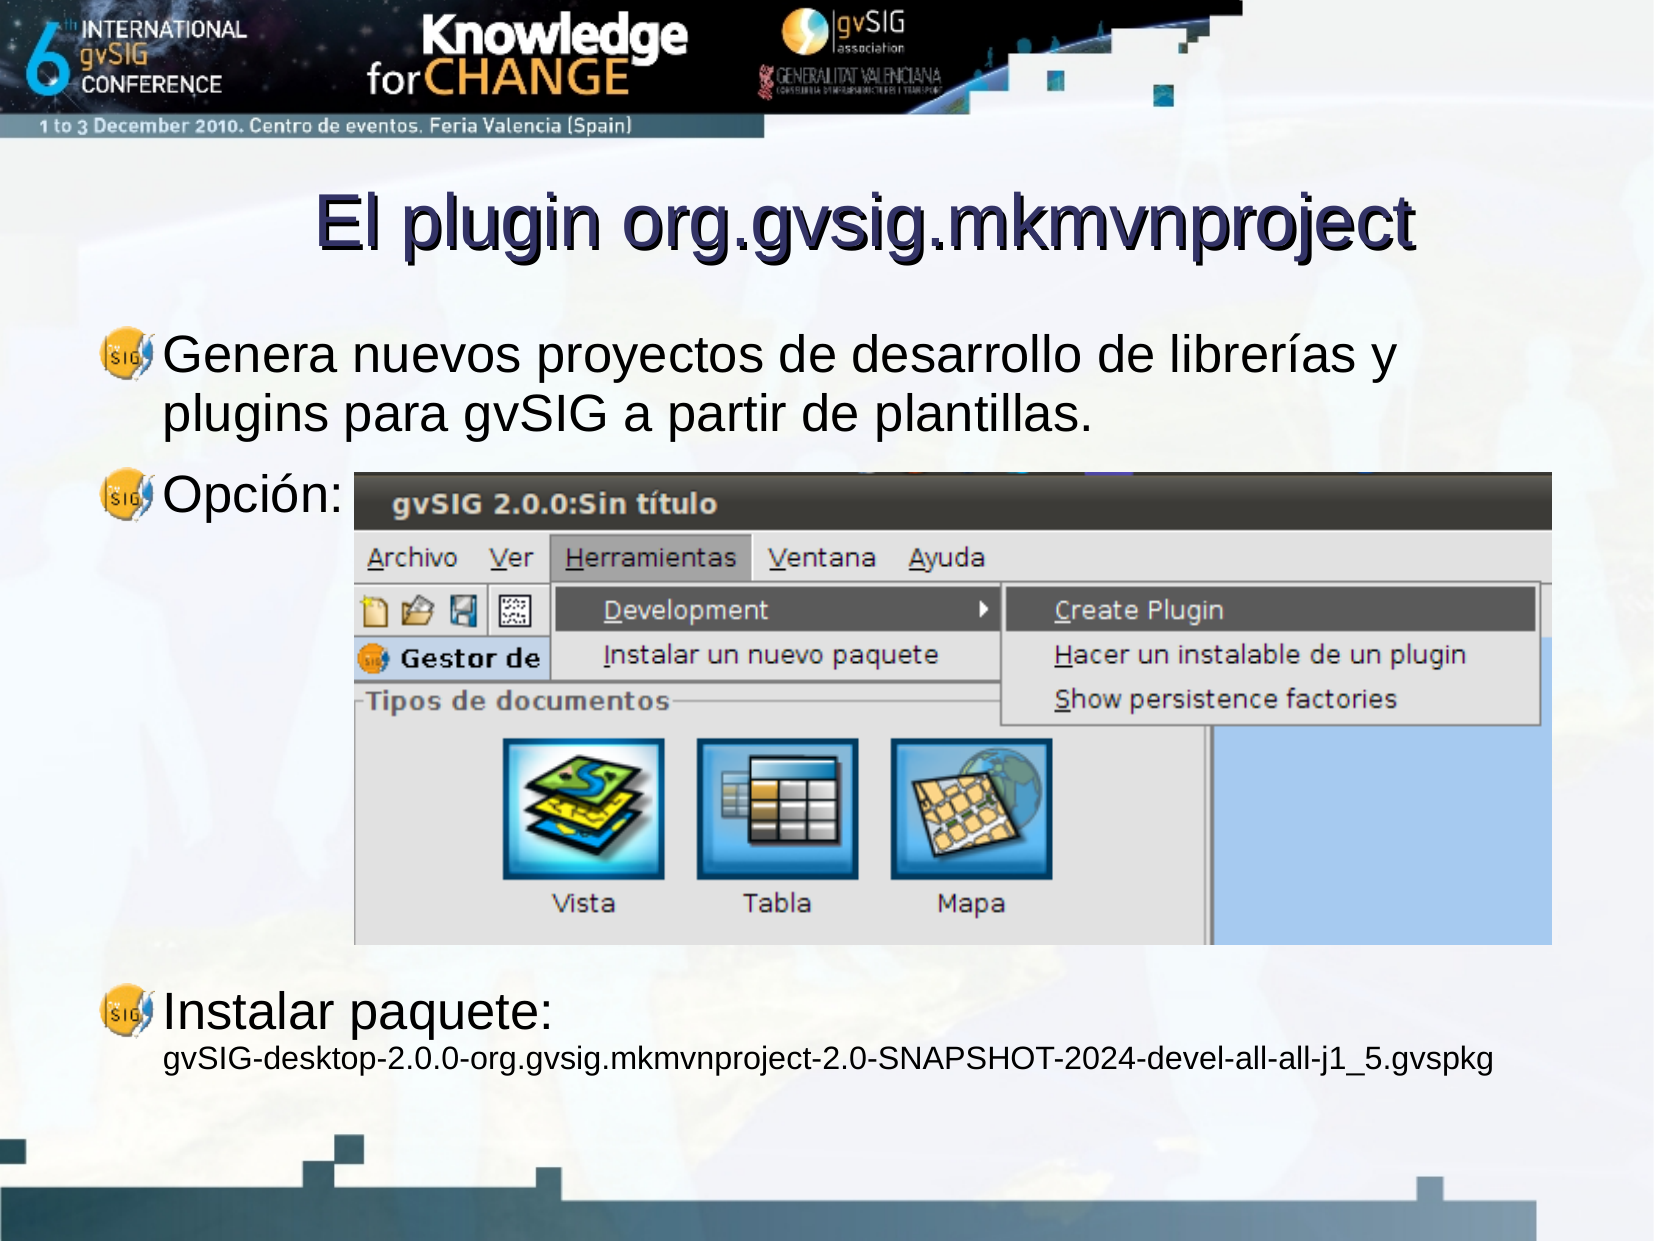

# El plugin org.gvsig.mkmvnproject
Genera nuevos proyectos de desarrollo de librerías y plugins para gvSIG a partir de plantillas.
Opción:
Instalar paquete:
gvSIG-desktop-2.0.0-org.gvsig.mkmvnproject-2.0-SNAPSHOT-2024-devel-all-all-j1_5.gvspkg